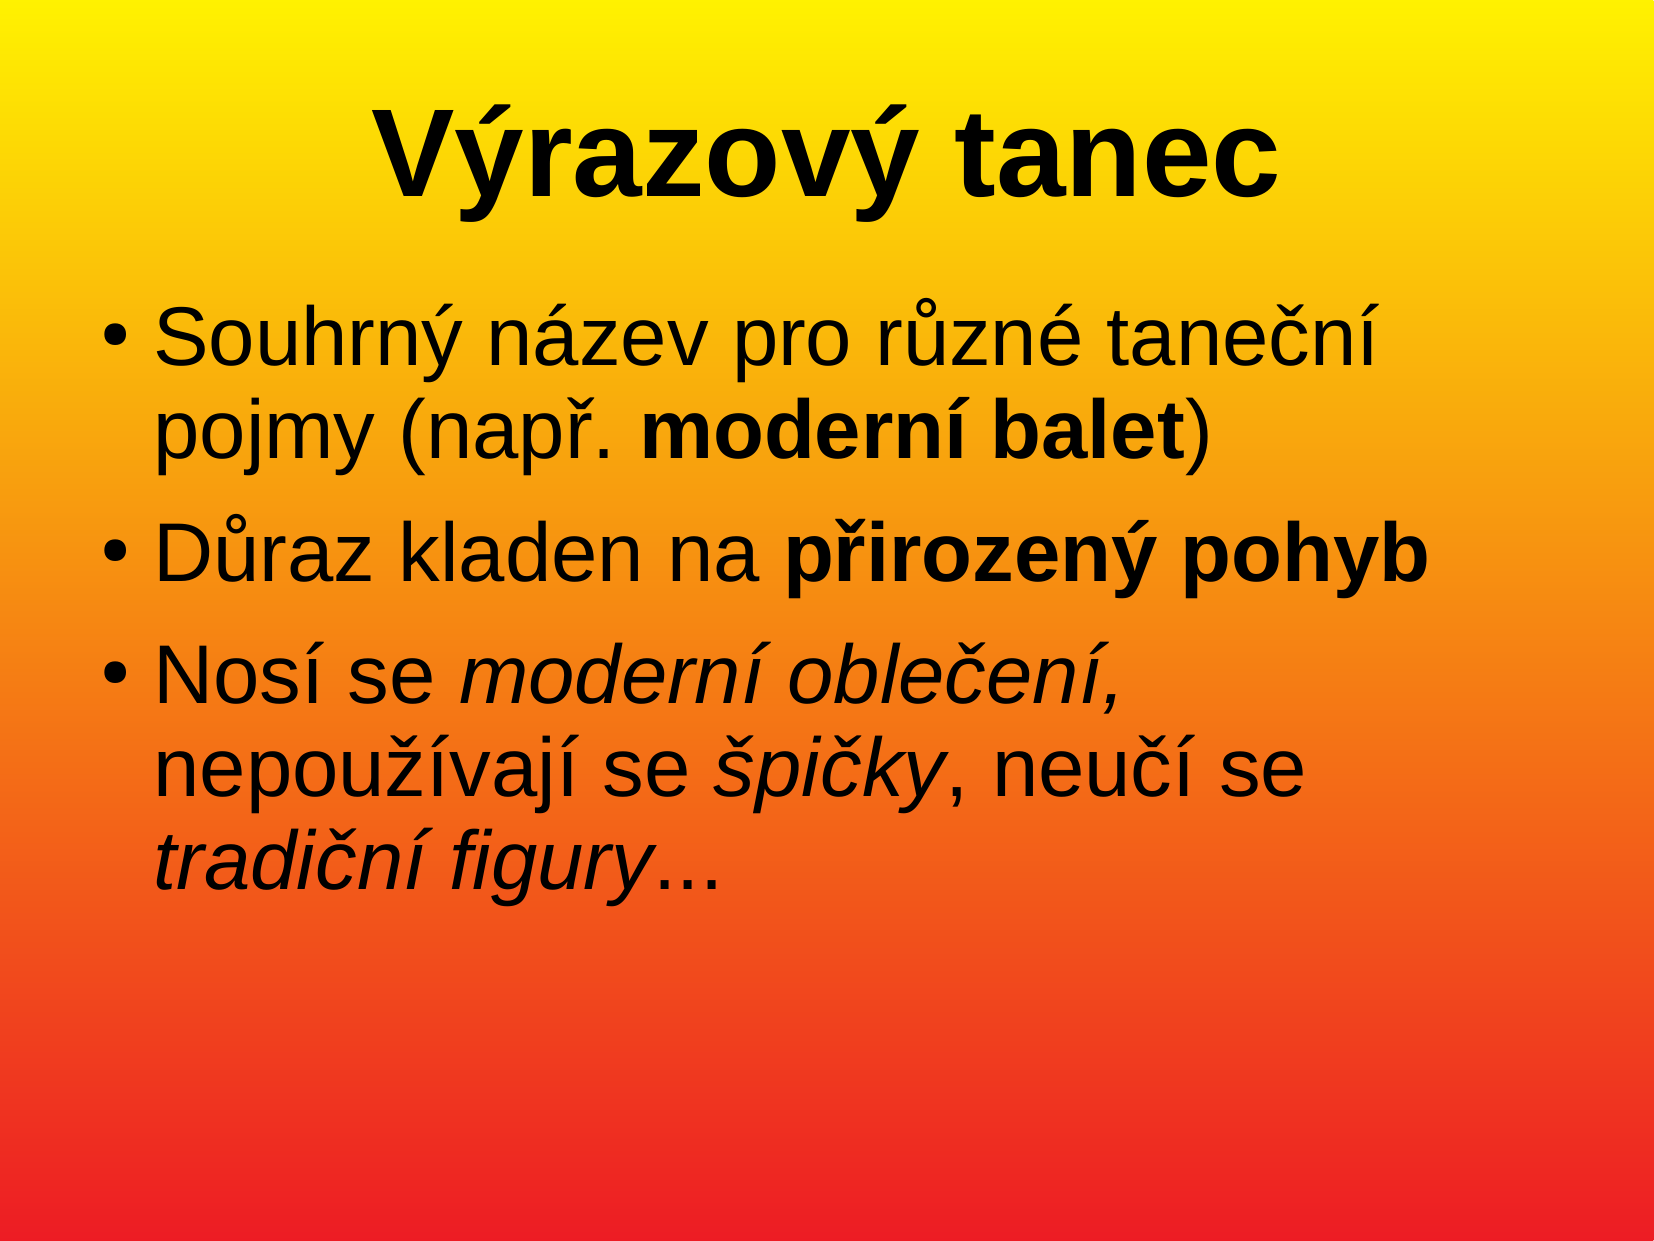

# Výrazový tanec
Souhrný název pro různé taneční pojmy (např. moderní balet)
Důraz kladen na přirozený pohyb
Nosí se moderní oblečení, nepoužívají se špičky, neučí se tradiční figury...